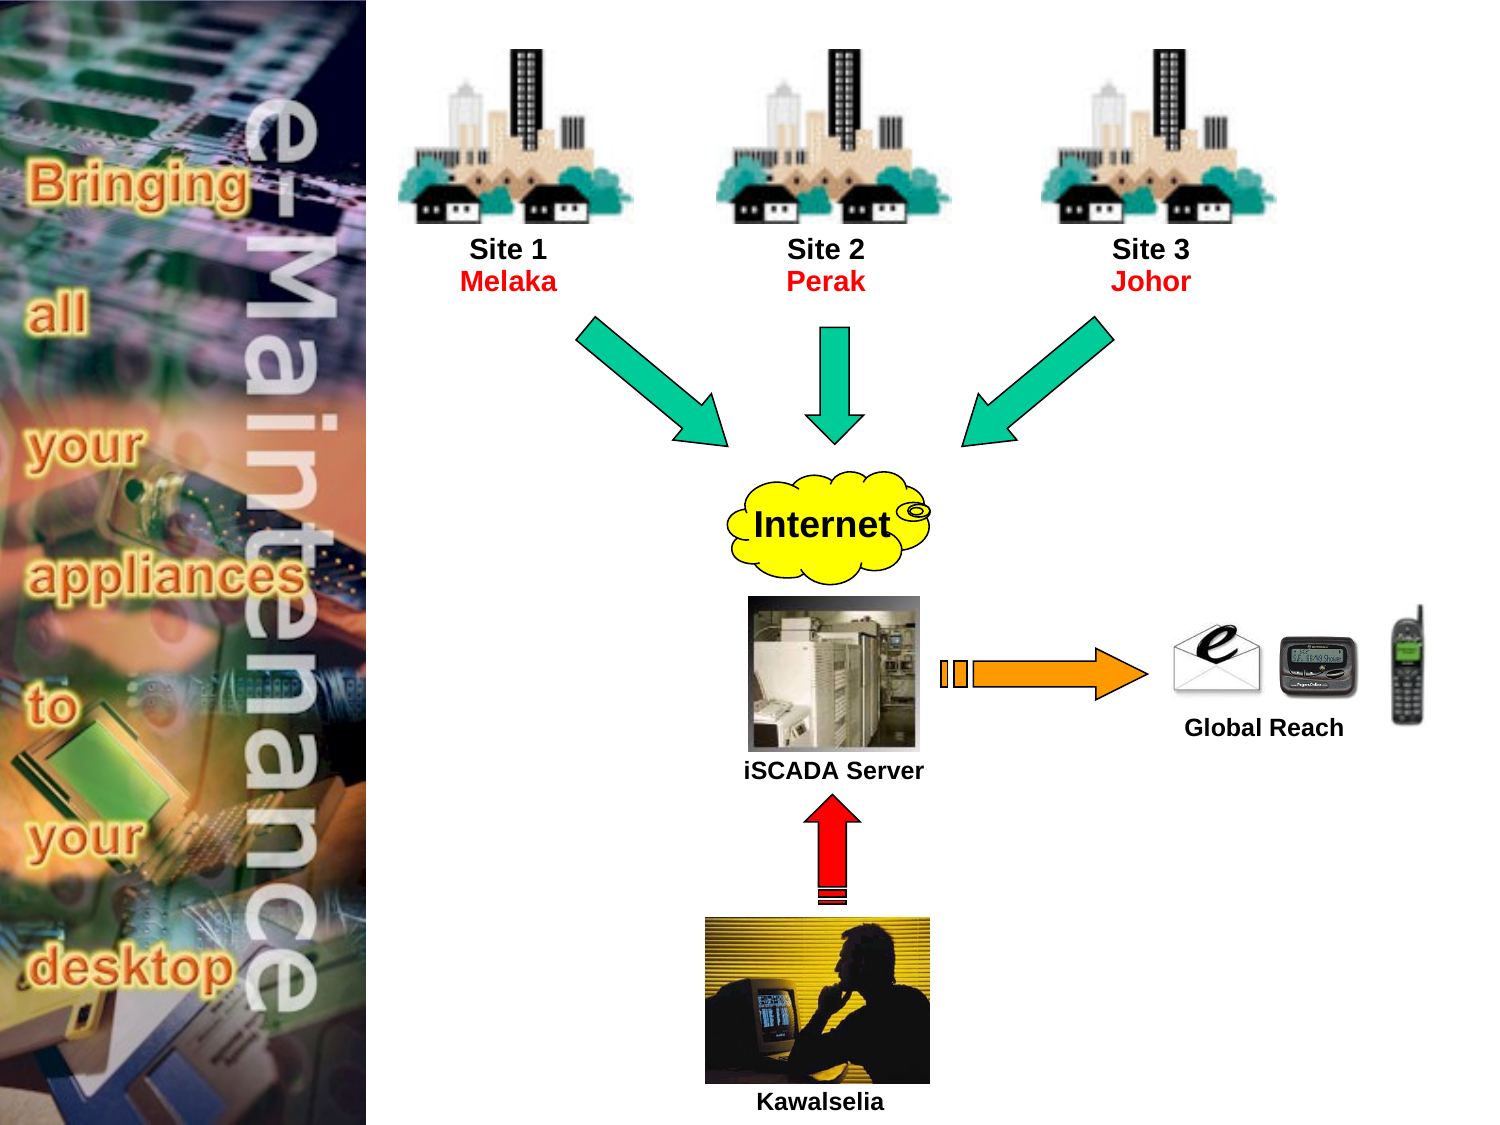

Site 1
Melaka
Site 2
Perak
Site 3
Johor
Internet
iSCADA Server
Global Reach
Kawalselia